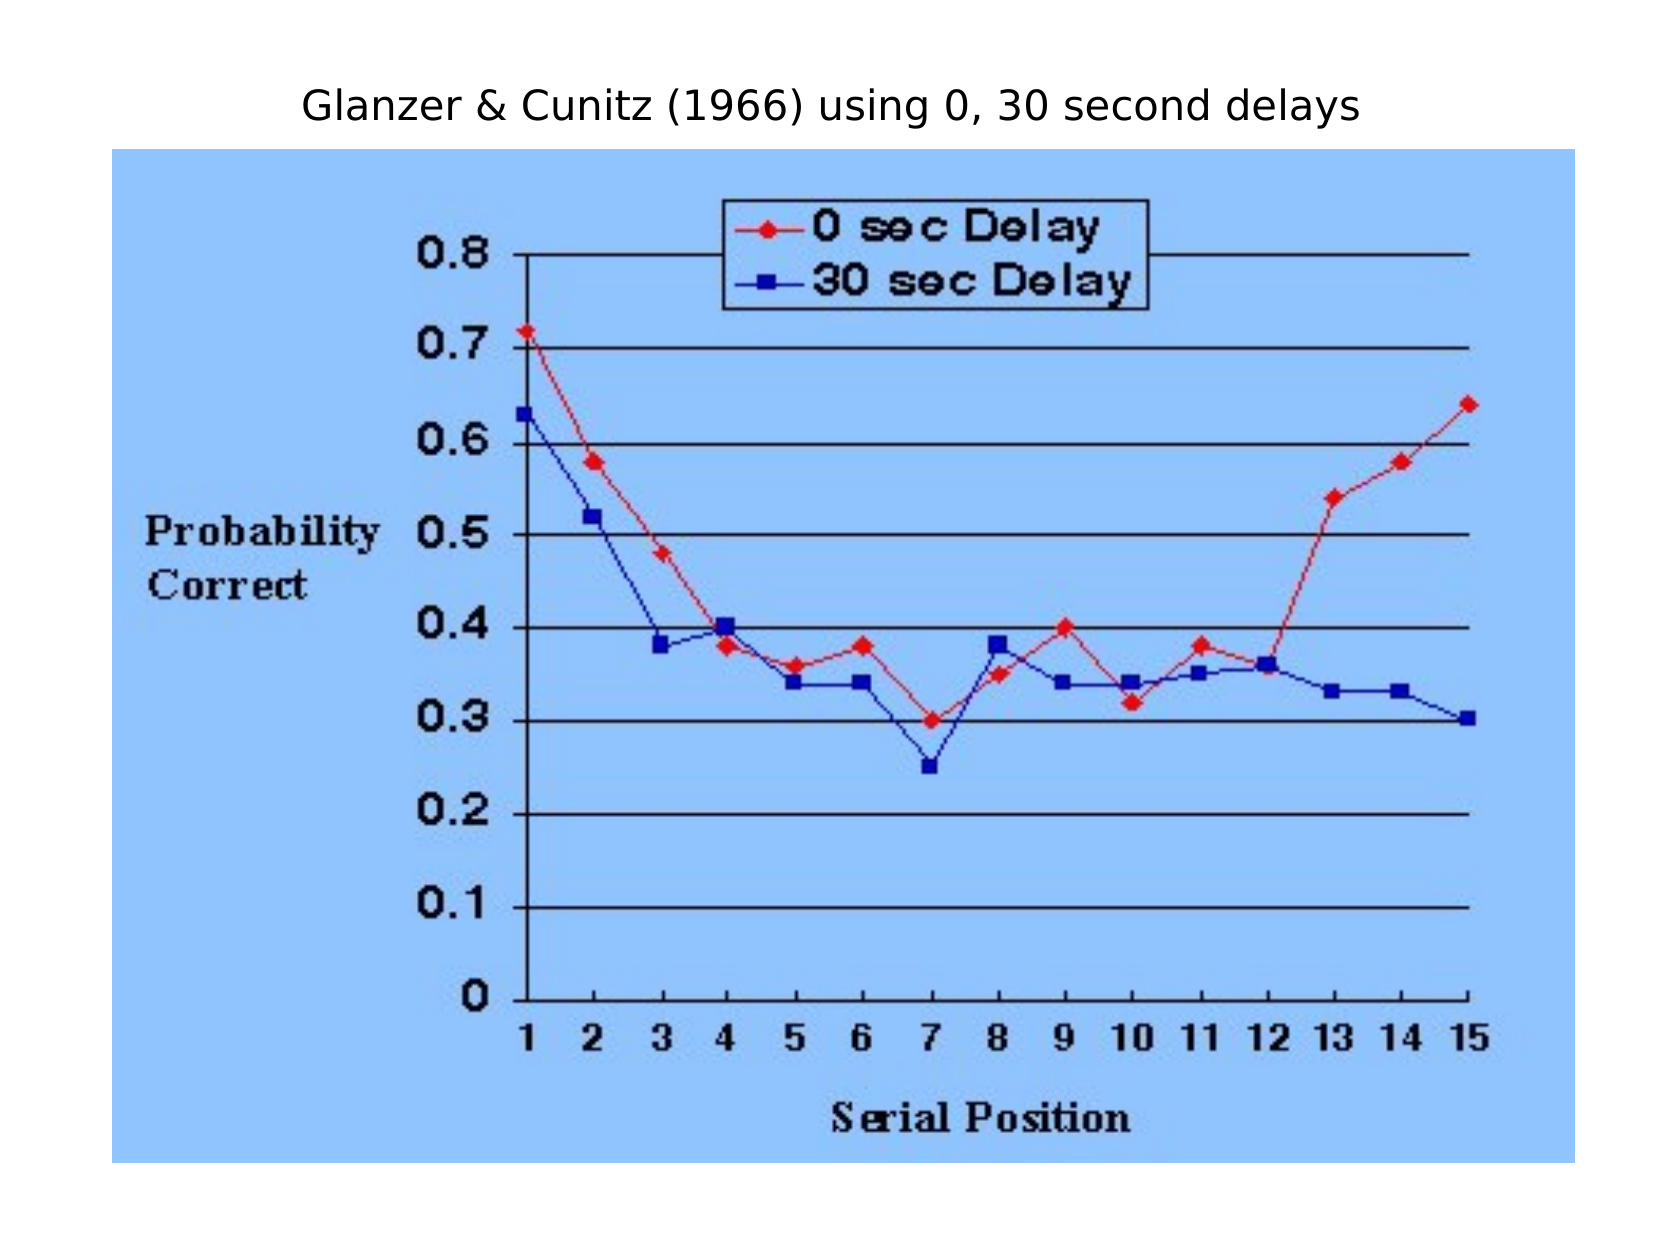

Glanzer & Cunitz (1966) using 0, 30 second delays